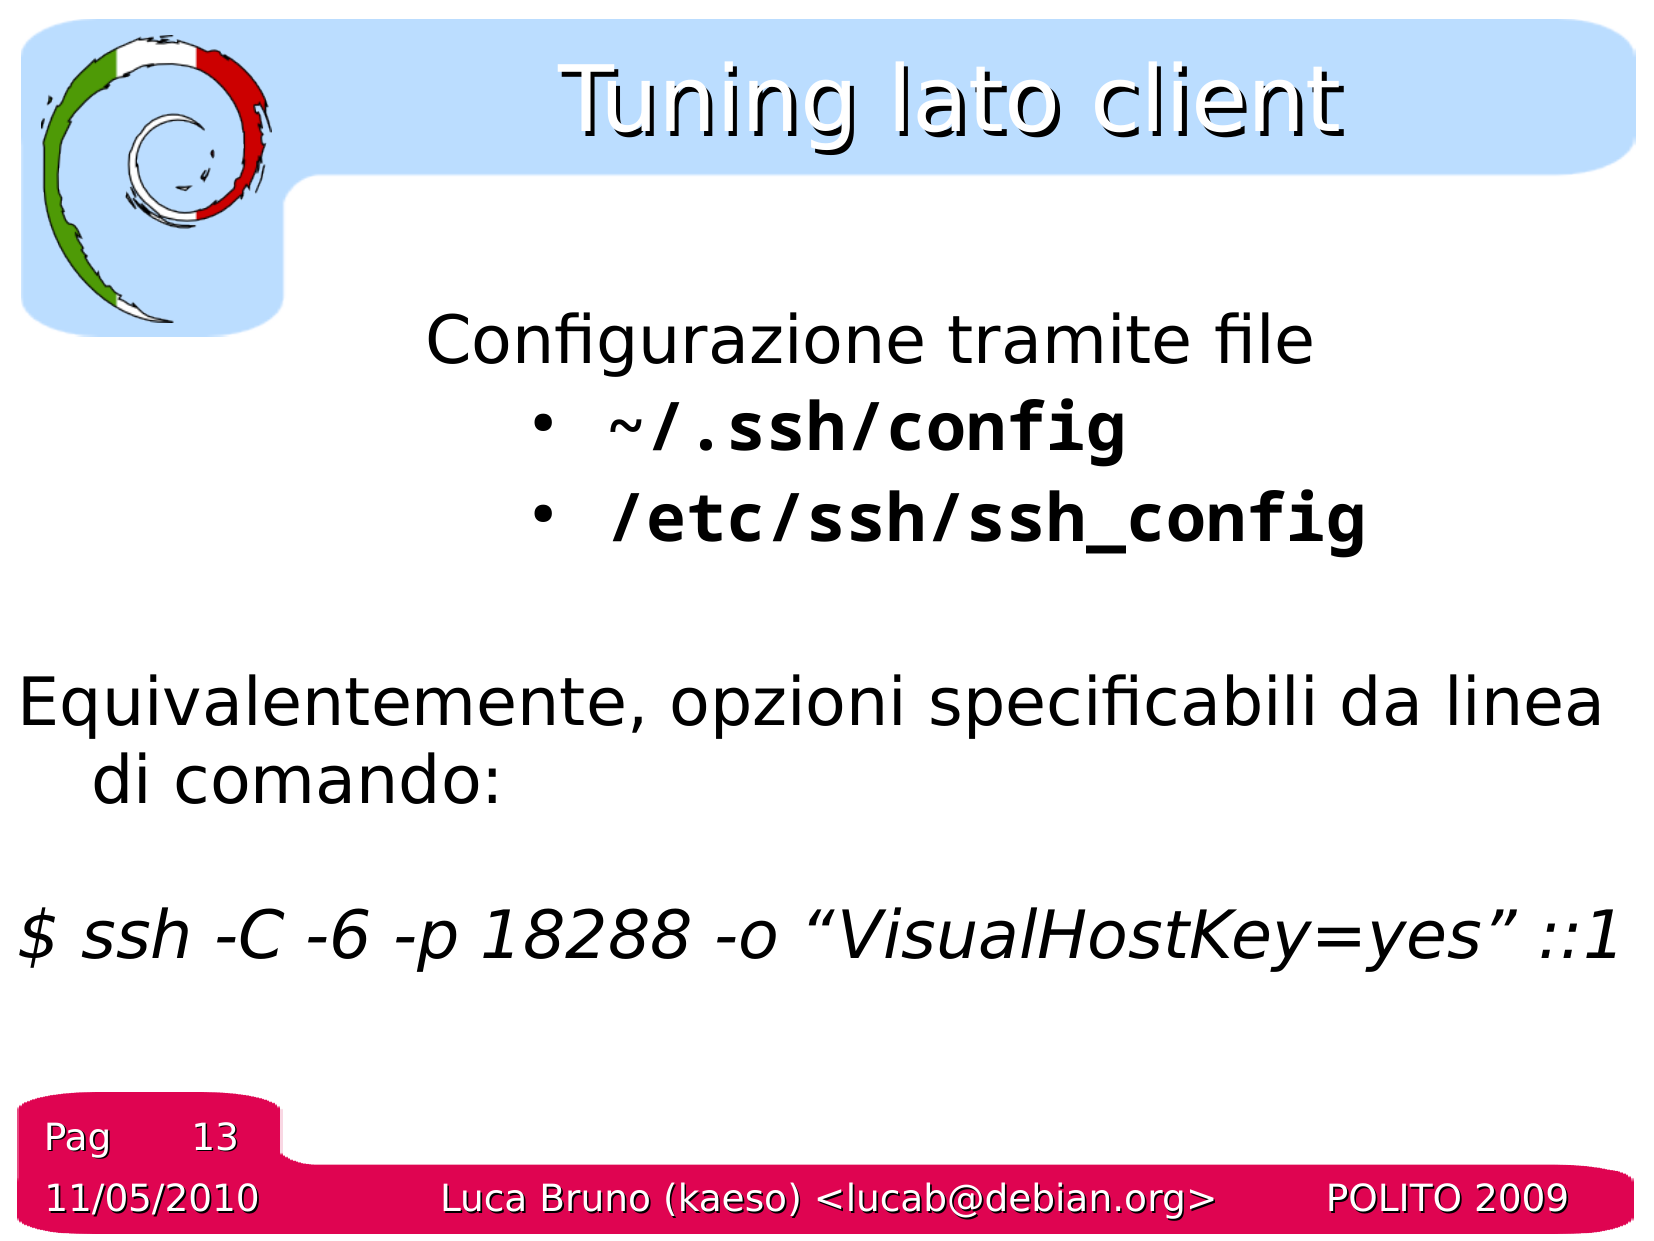

# Tuning lato client
Configurazione tramite file
 ~/.ssh/config
 /etc/ssh/ssh_config
Equivalentemente, opzioni specificabili da linea 	di comando:
$ ssh -C -6 -p 18288 -o “VisualHostKey=yes” ::1
Pag
Luca Bruno (kaeso) <lucab@debian.org> 		POLITO 2009
11/05/2010